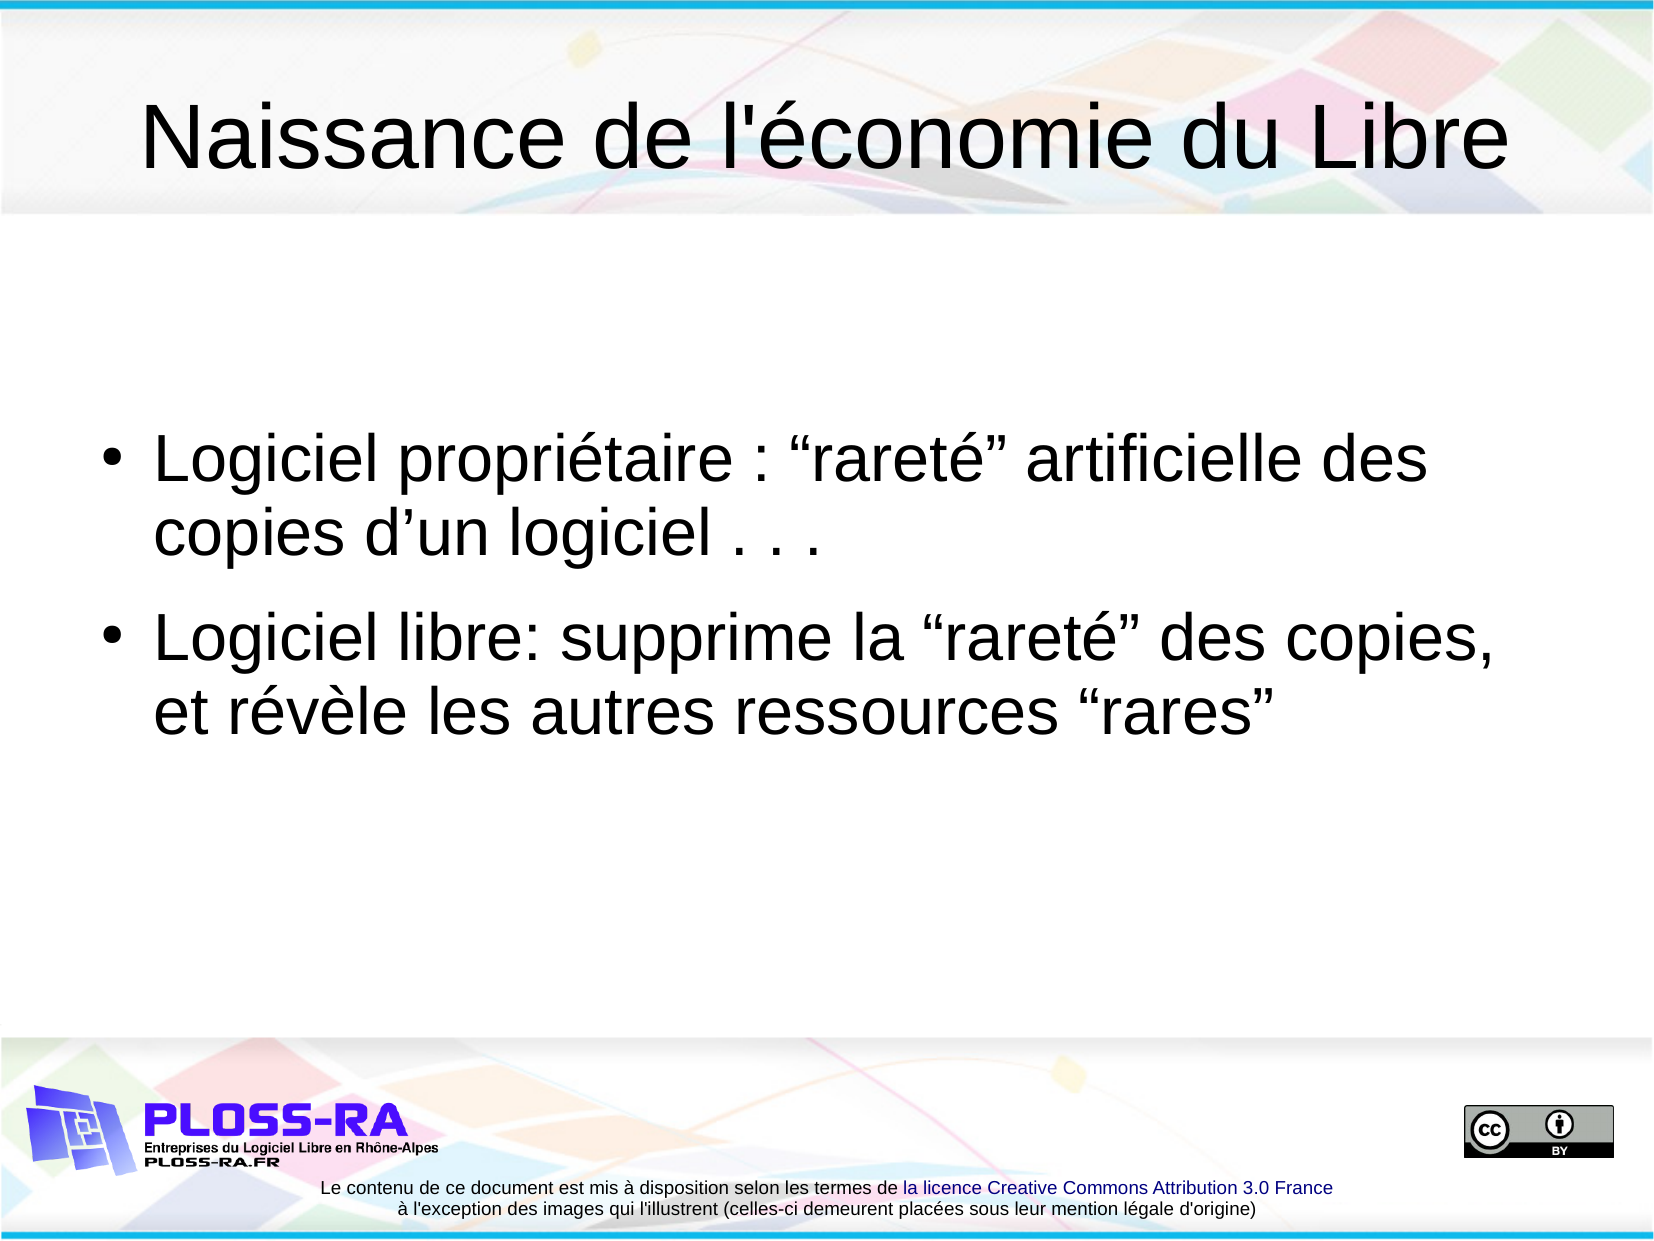

# Naissance de l'économie du Libre
Logiciel propriétaire : “rareté” artificielle des copies d’un logiciel . . .
Logiciel libre: supprime la “rareté” des copies, et révèle les autres ressources “rares”